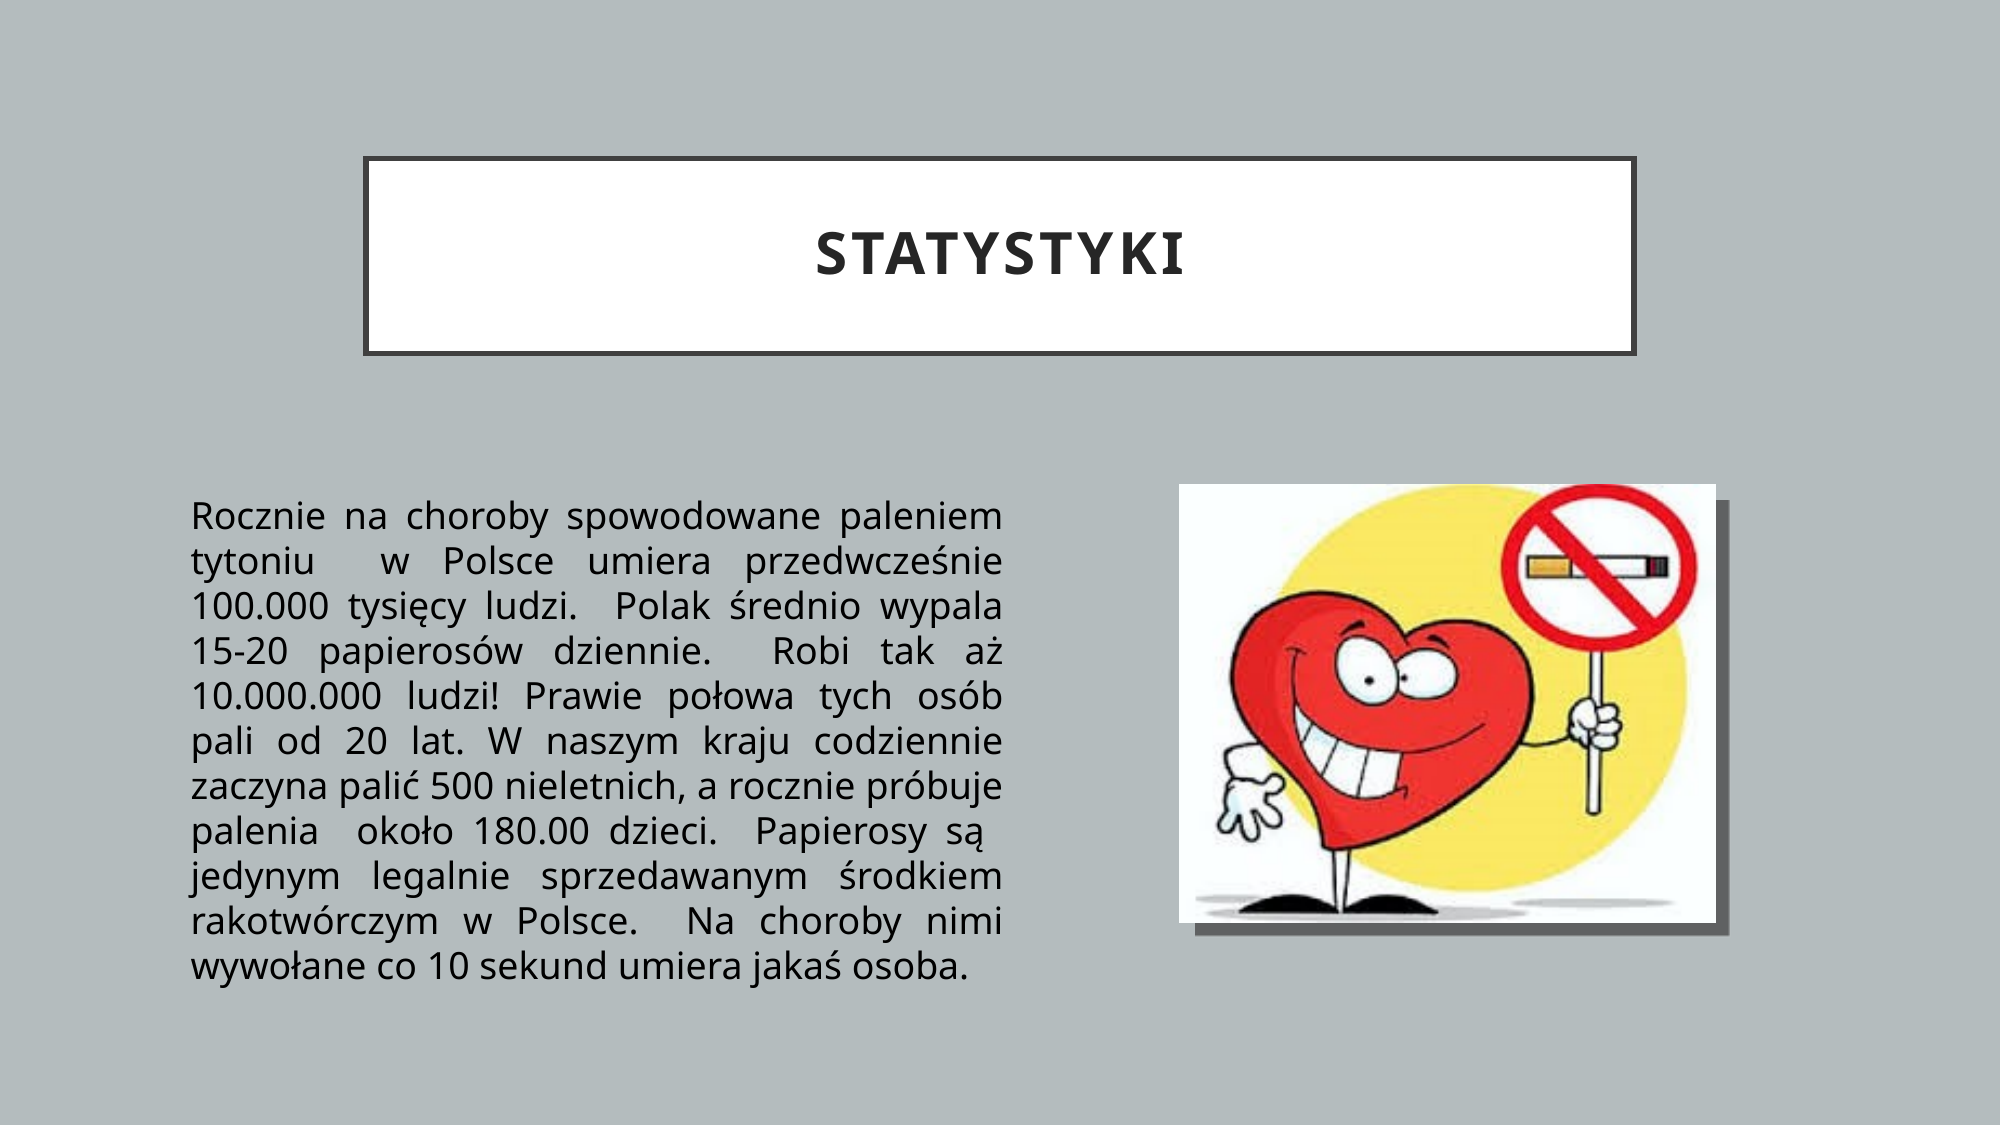

# Statystyki
Rocznie na choroby spowodowane paleniem tytoniu w Polsce umiera przedwcześnie 100.000 tysięcy ludzi. Polak średnio wypala 15-20 papierosów dziennie. Robi tak aż 10.000.000 ludzi! Prawie połowa tych osób pali od 20 lat. W naszym kraju codziennie zaczyna palić 500 nieletnich, a rocznie próbuje palenia około 180.00 dzieci. Papierosy są jedynym legalnie sprzedawanym środkiem rakotwórczym w Polsce. Na choroby nimi wywołane co 10 sekund umiera jakaś osoba.